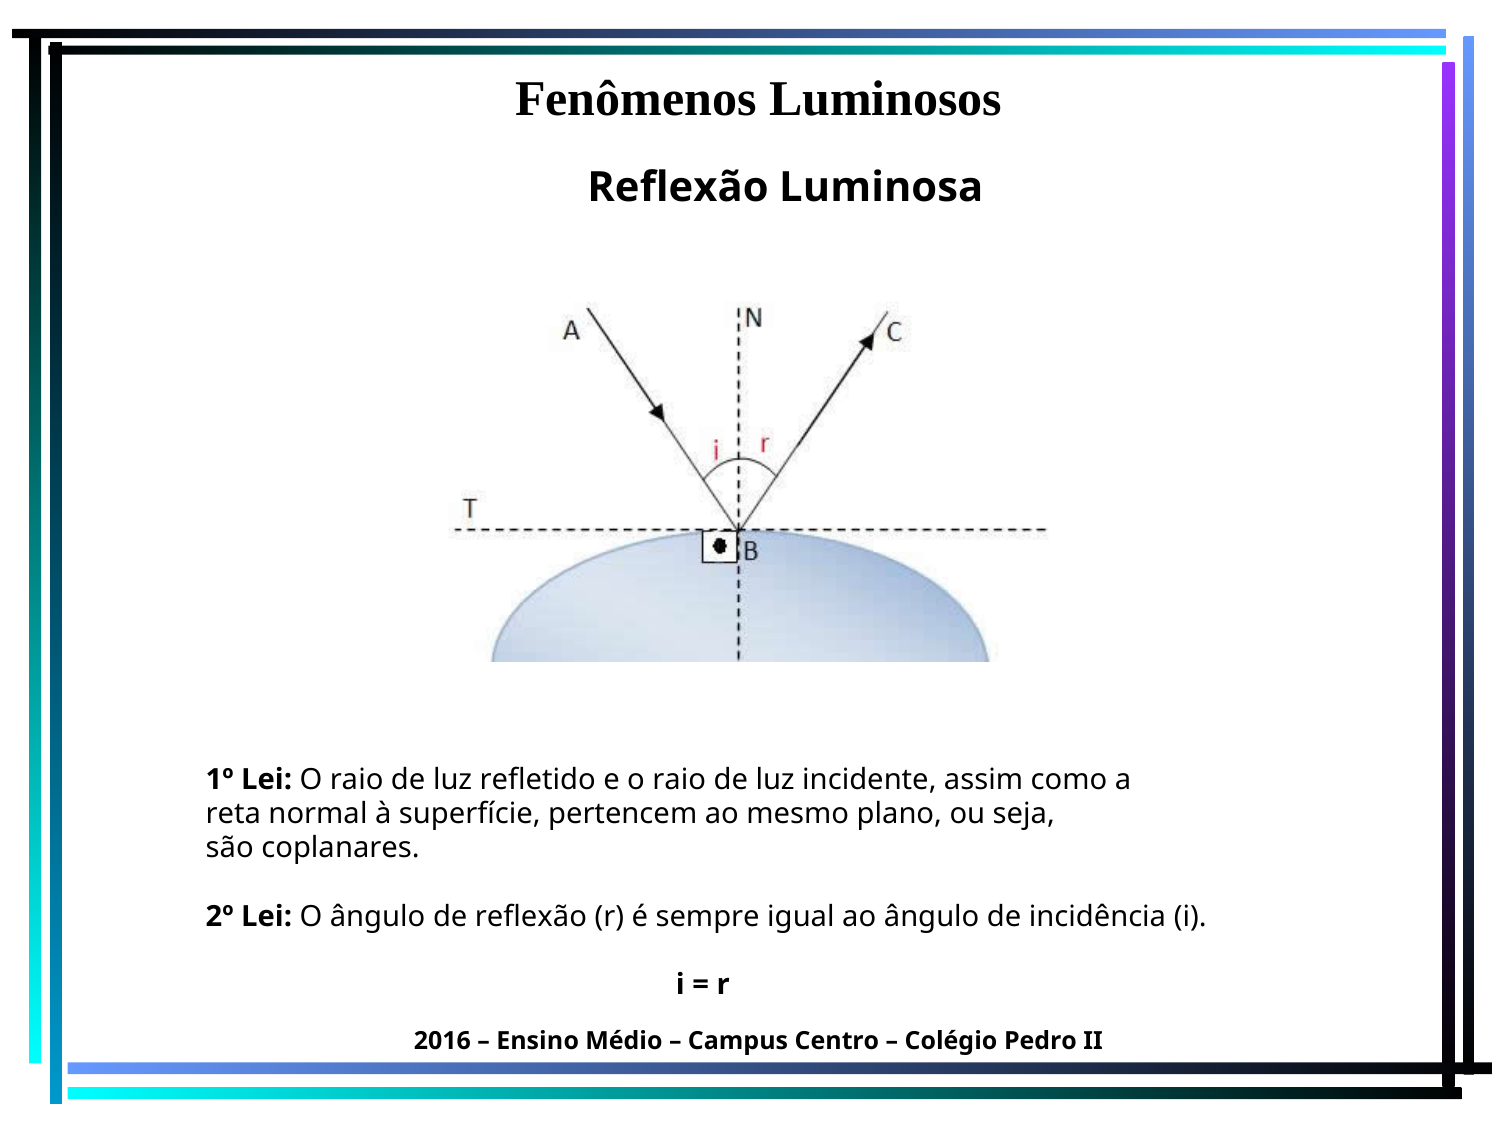

# Fenômenos Luminosos
Reflexão Luminosa
1º Lei: O raio de luz refletido e o raio de luz incidente, assim como a
reta normal à superfície, pertencem ao mesmo plano, ou seja,
são coplanares.
2º Lei: O ângulo de reflexão (r) é sempre igual ao ângulo de incidência (i).
i = r
2016 – Ensino Médio – Campus Centro – Colégio Pedro II